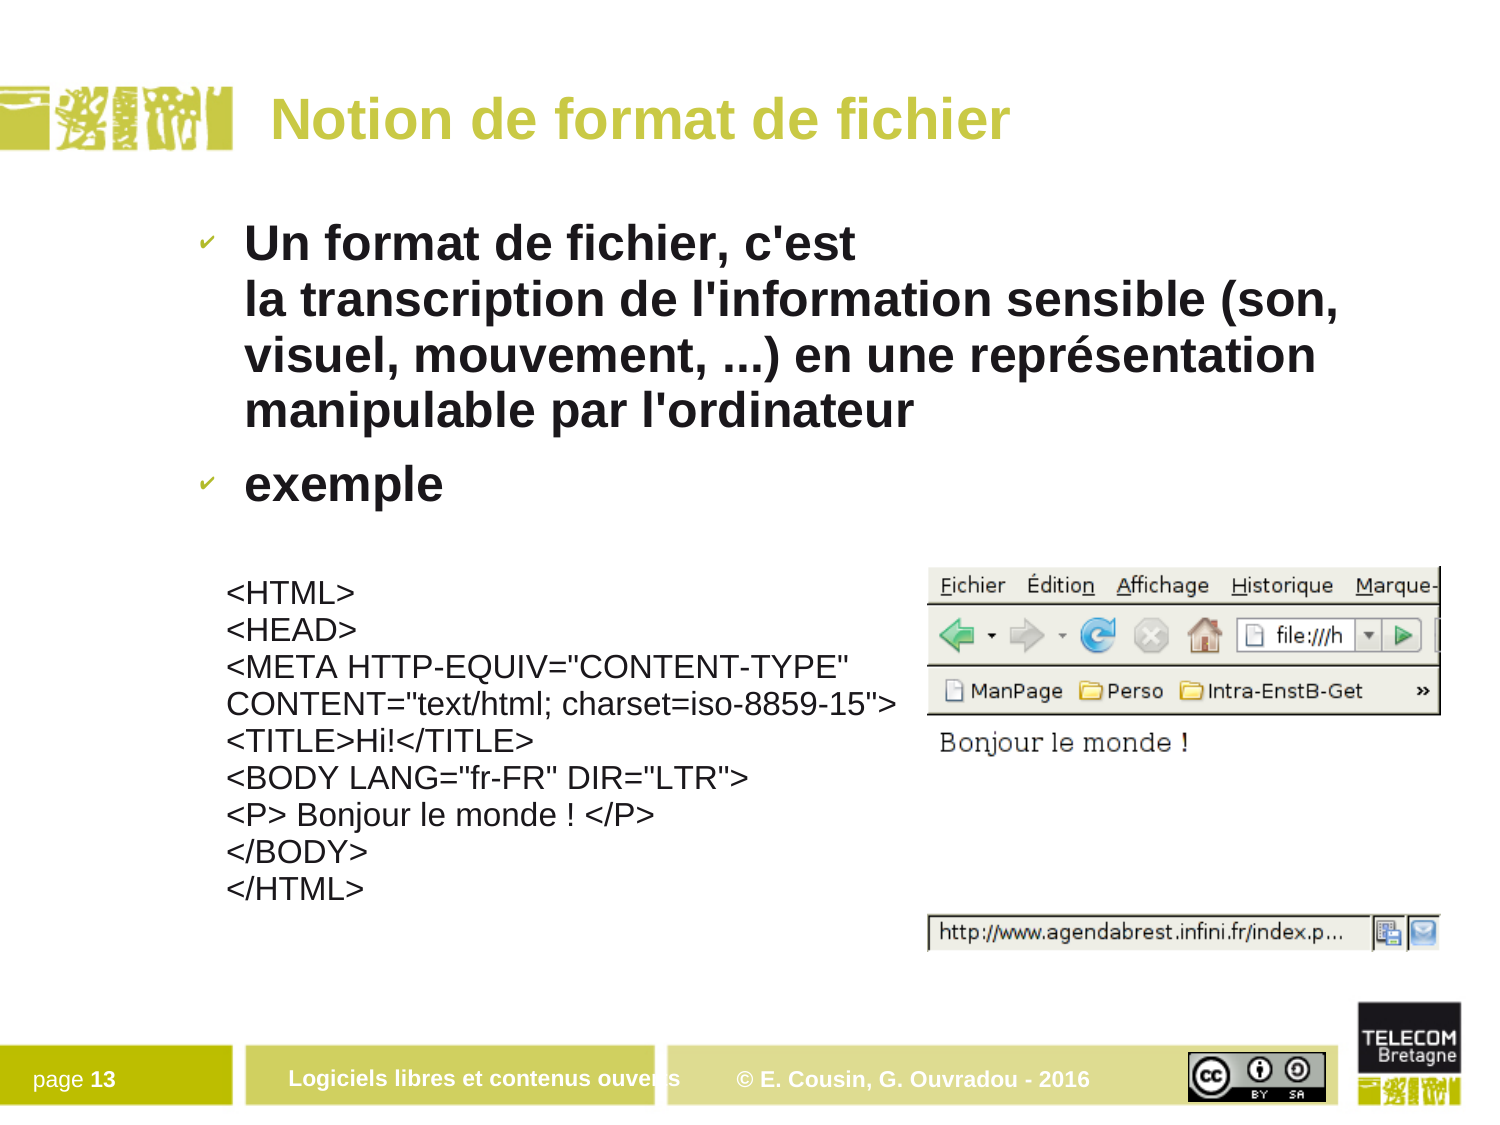

# Notion de format de fichier
Un format de fichier, c'est
la transcription de l'information sensible (son, visuel, mouvement, ...) en une représentation manipulable par l'ordinateur
exemple
<HTML>
<HEAD>
<META HTTP-EQUIV="CONTENT-TYPE" CONTENT="text/html; charset=iso-8859-15">
<TITLE>Hi!</TITLE>
<BODY LANG="fr-FR" DIR="LTR">
<P> Bonjour le monde ! </P>
</BODY>
</HTML>
13
© E. Cousin, G. Ouvradou - 2016